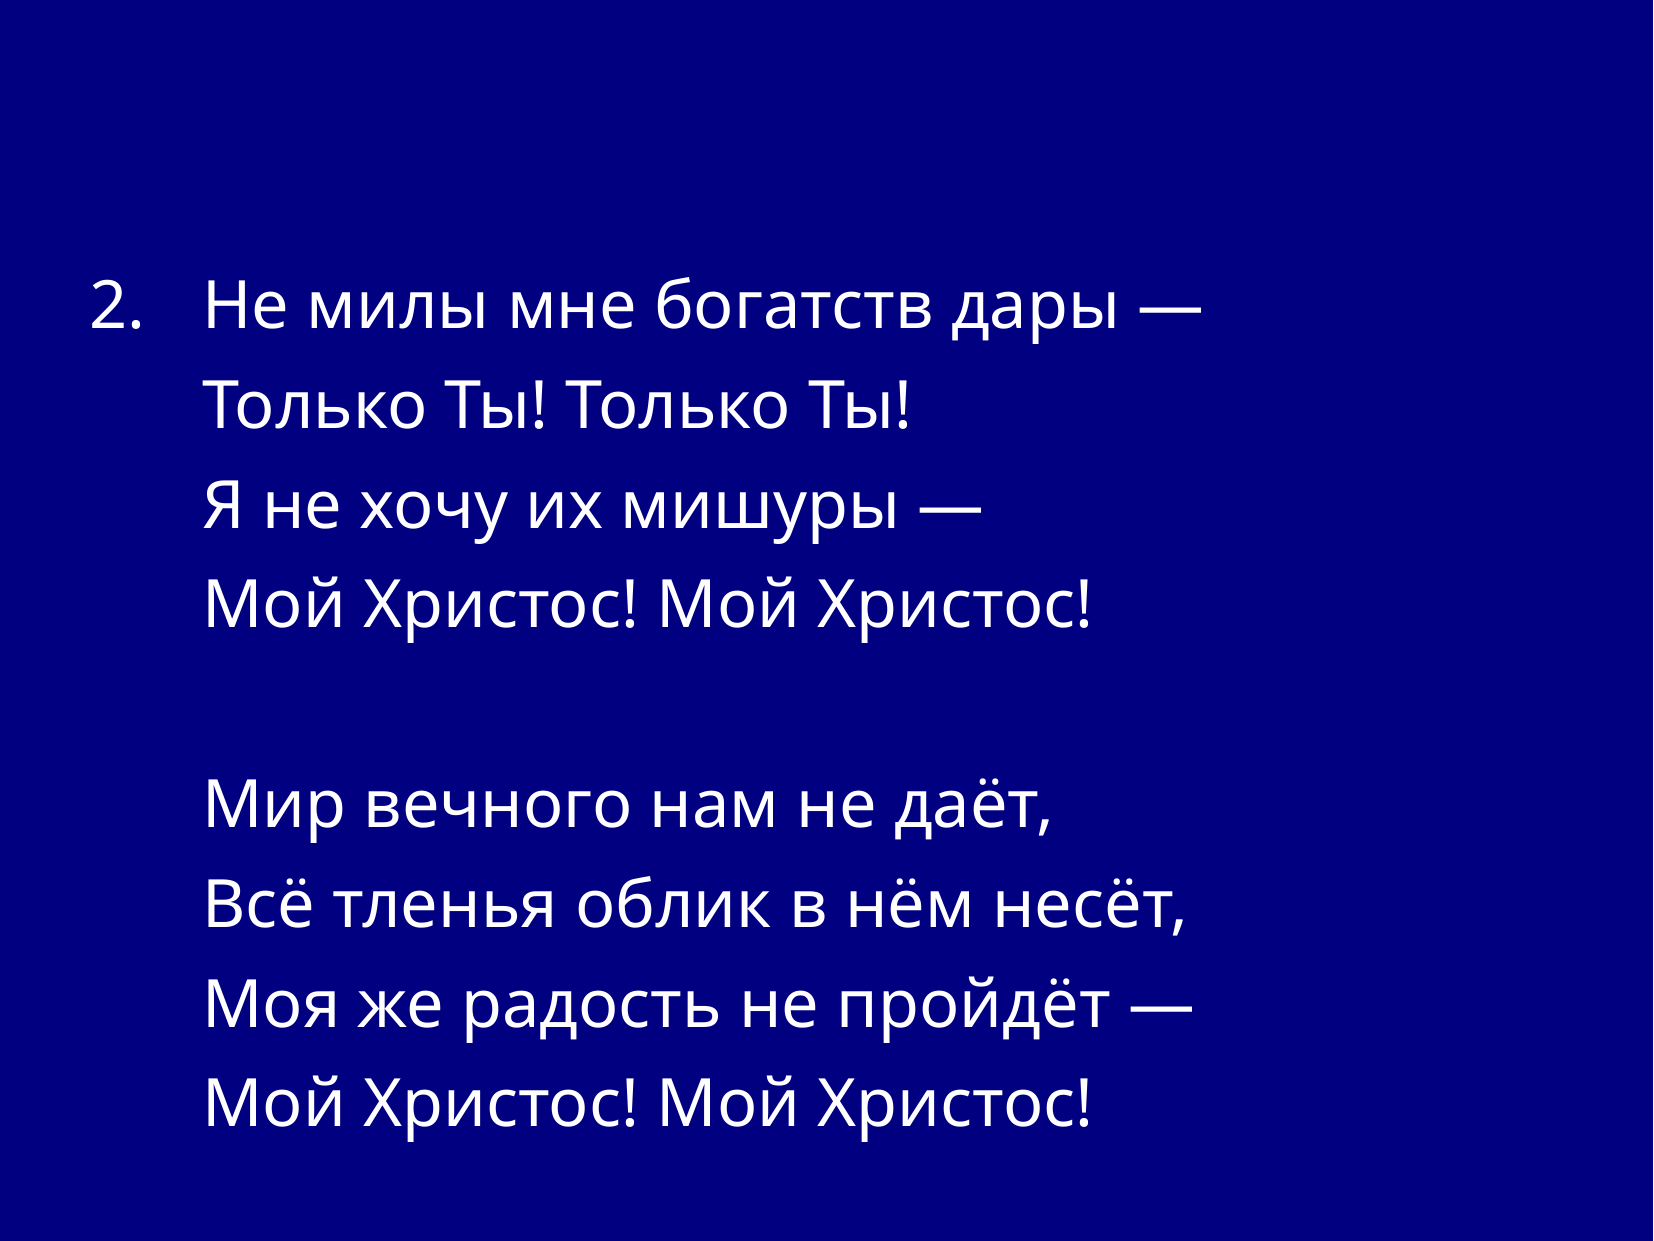

2.	Не милы мне богатств дары —
	Только Ты! Только Ты!
	Я не хочу их мишуры —
	Мой Христос! Мой Христос!
	Мир вечного нам не даёт,
	Всё тленья облик в нём несёт,
	Моя же радость не пройдёт —
	Мой Христос! Мой Христос!